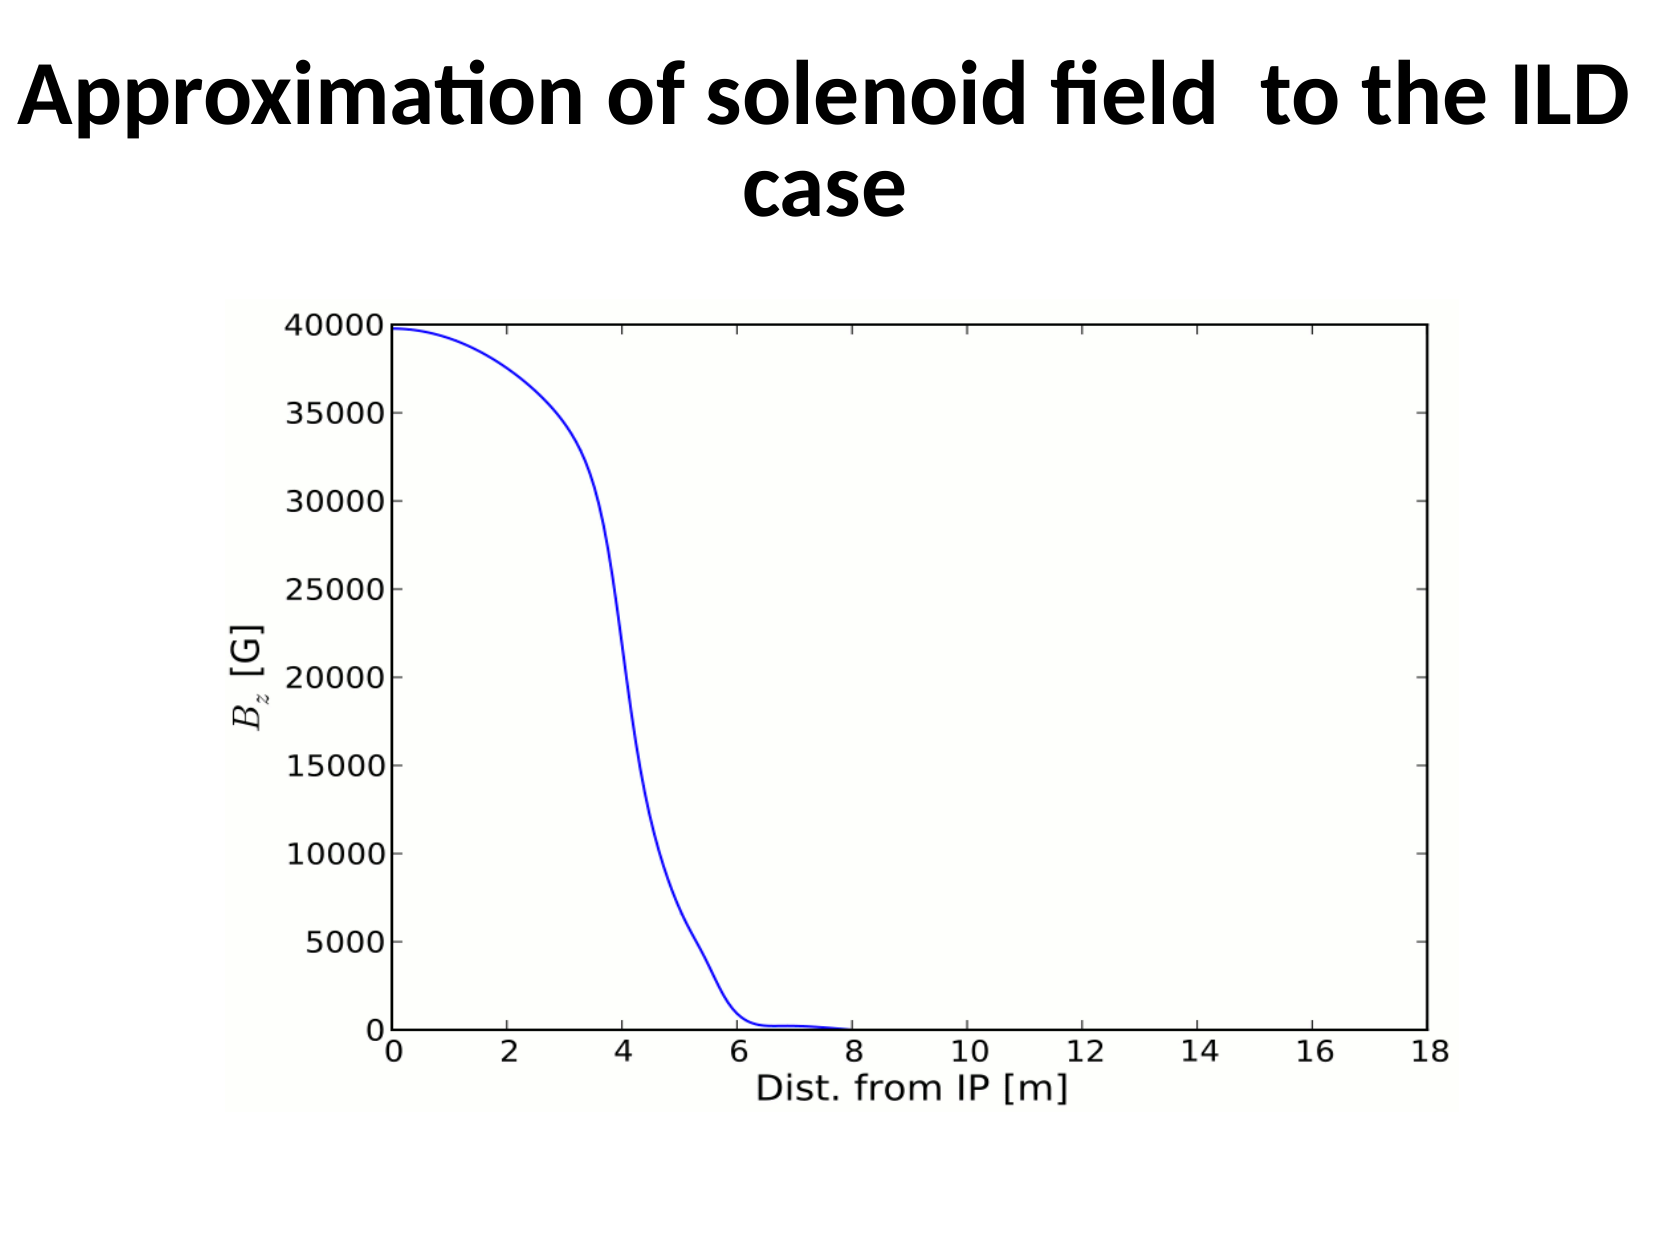

Approximation of solenoid field to the ILD case